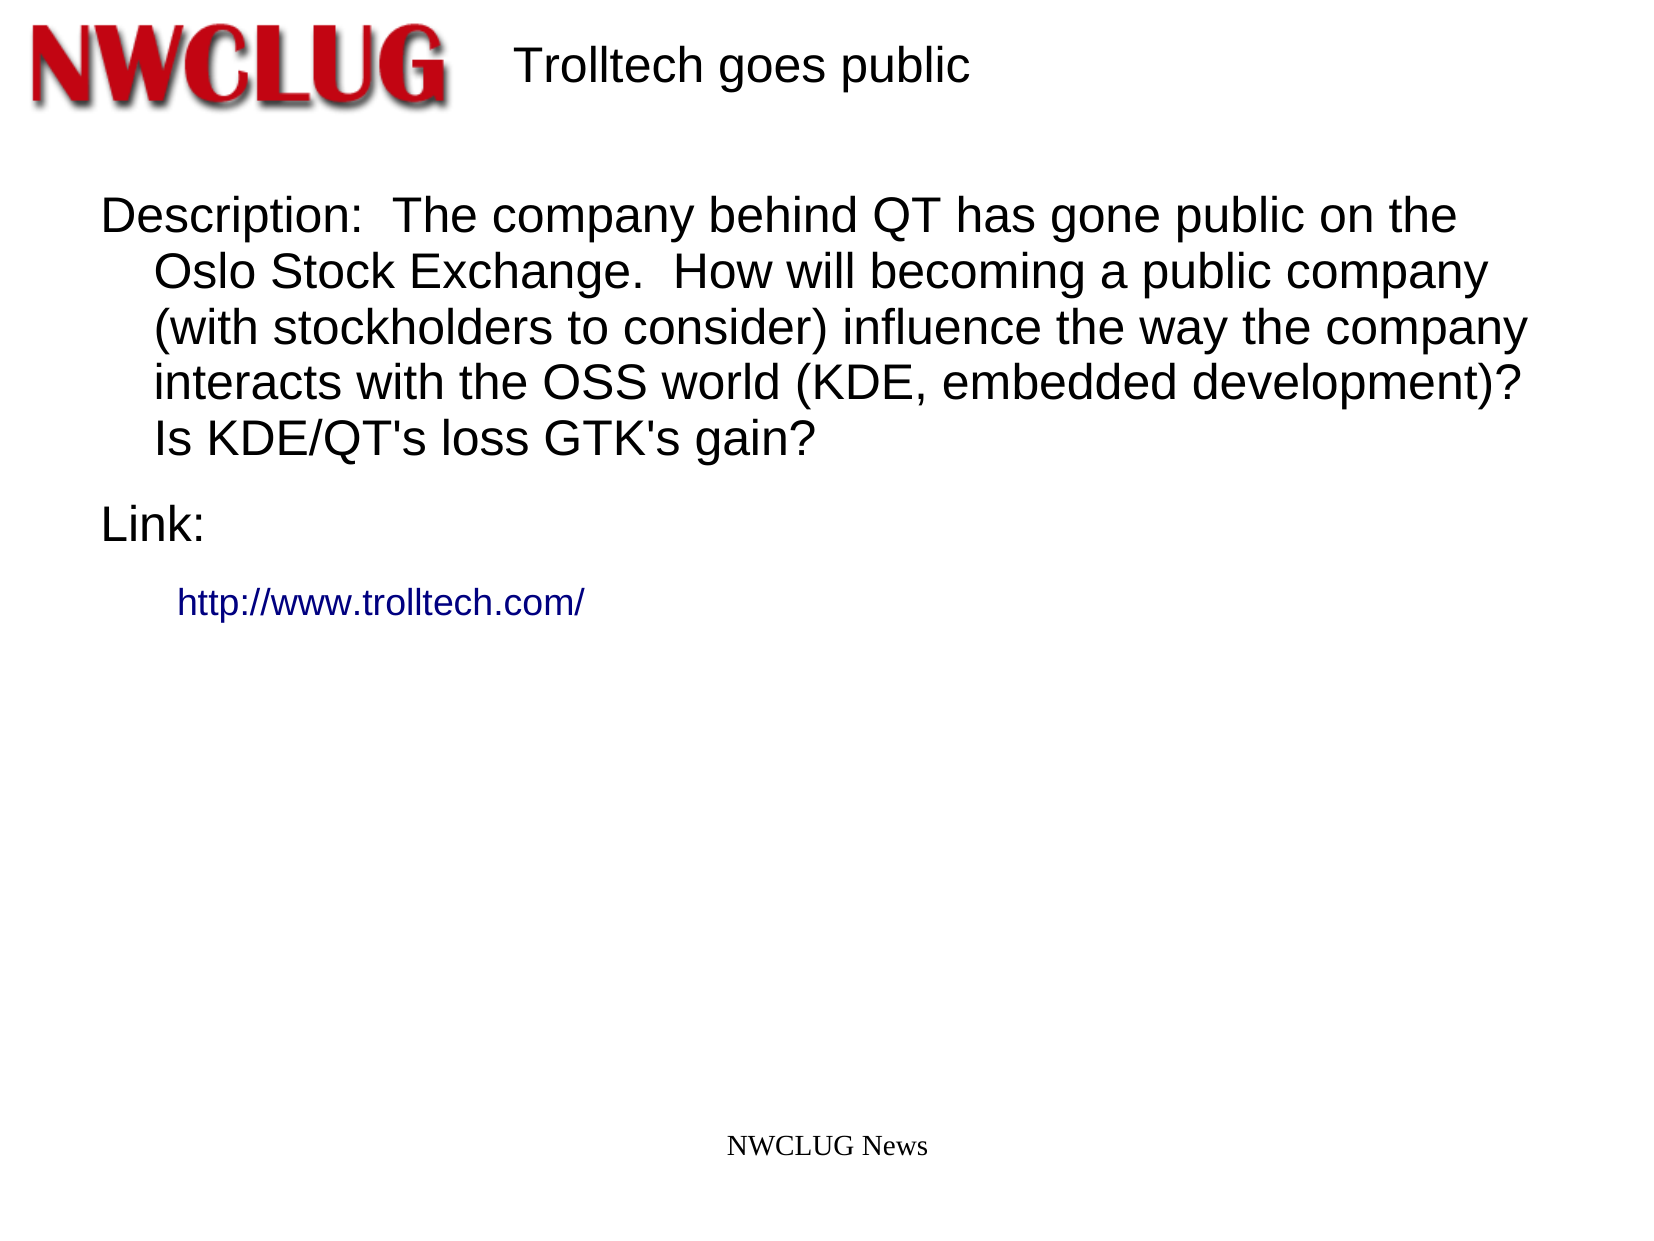

# Trolltech goes public
Description: The company behind QT has gone public on the Oslo Stock Exchange. How will becoming a public company (with stockholders to consider) influence the way the company interacts with the OSS world (KDE, embedded development)? Is KDE/QT's loss GTK's gain?
Link:
http://www.trolltech.com/